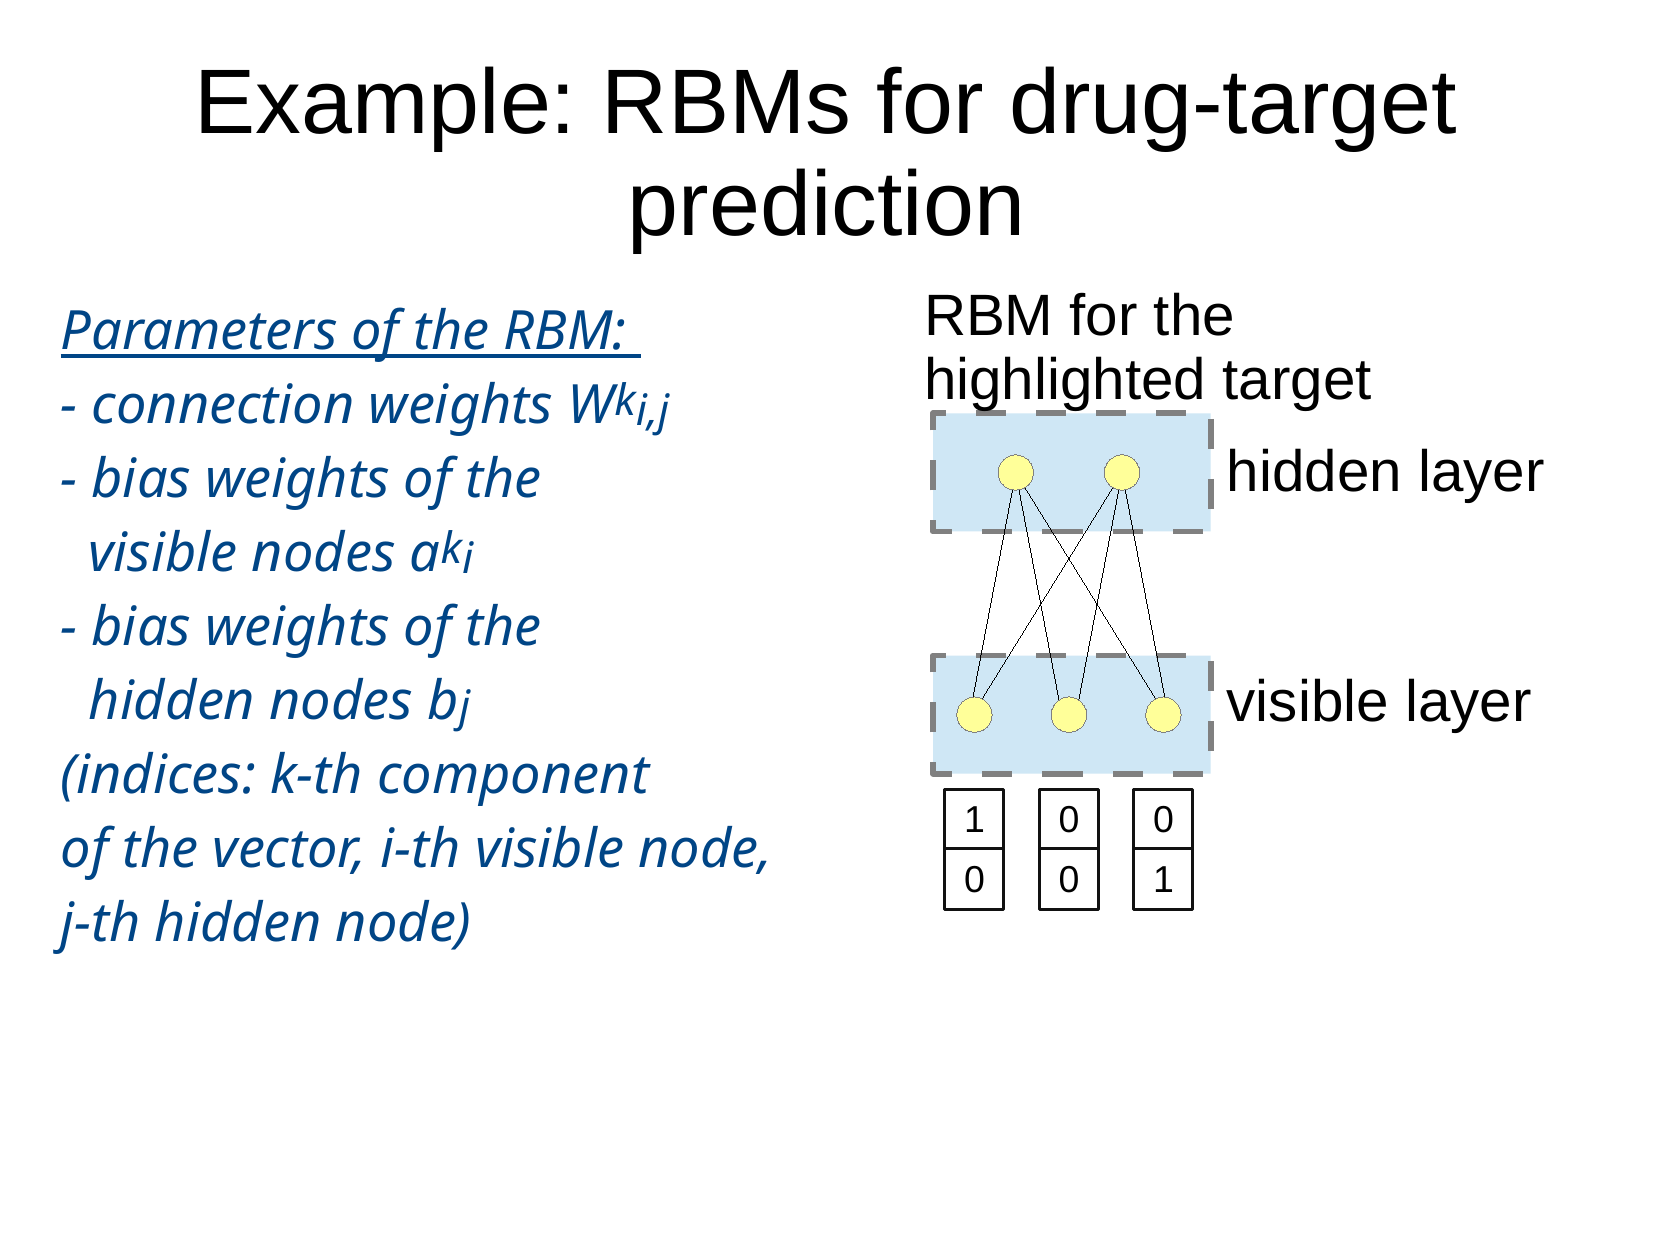

# Example: RBMs for drug-target prediction
RBM for the
highlighted target
Parameters of the RBM:
- connection weights Wki,j
- bias weights of the
 visible nodes aki
- bias weights of the
 hidden nodes bj
(indices: k-th component
of the vector, i-th visible node,
j-th hidden node)
hidden layer
visible layer
1
0
0
0
0
1